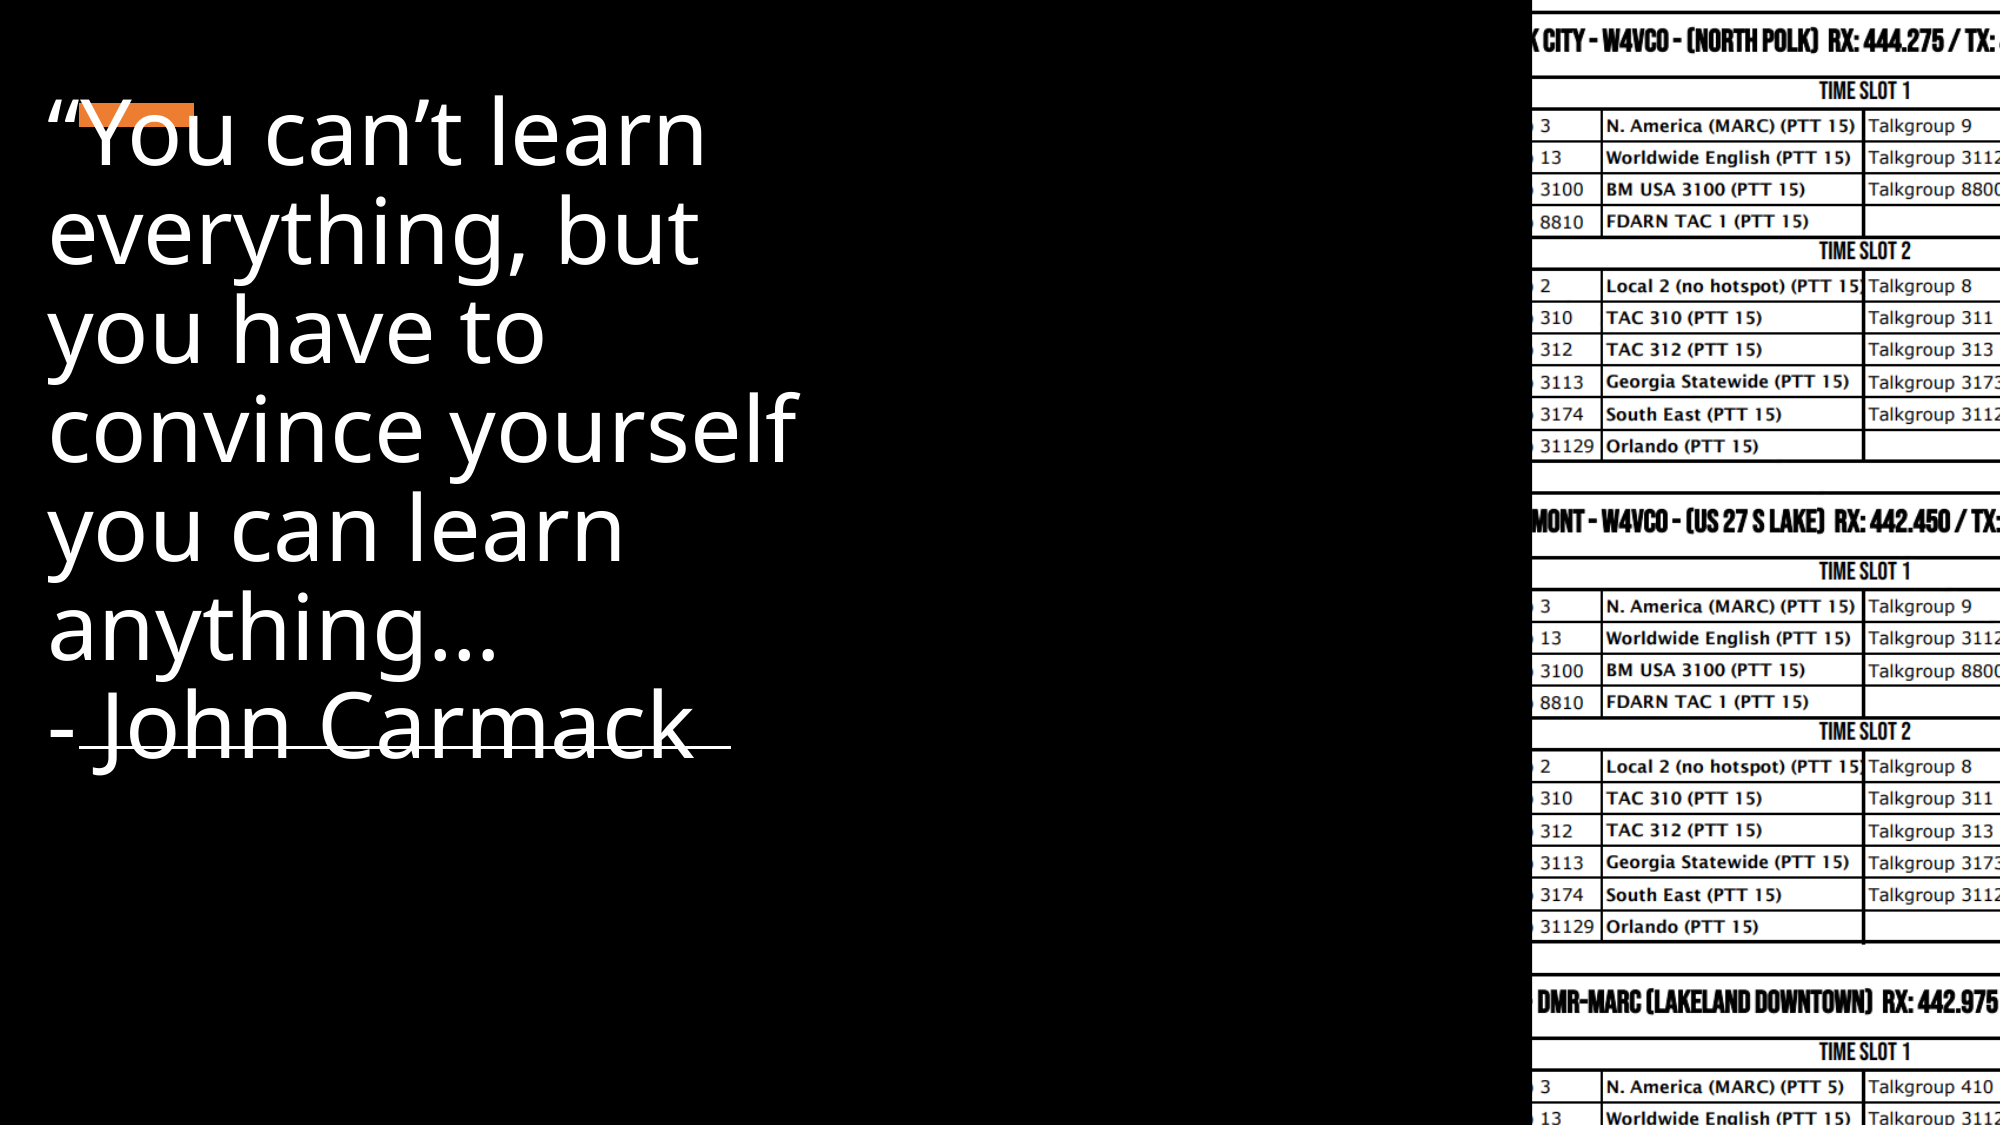

# “You can’t learn everything, but you have to convince yourself you can learn anything… - John Carmack